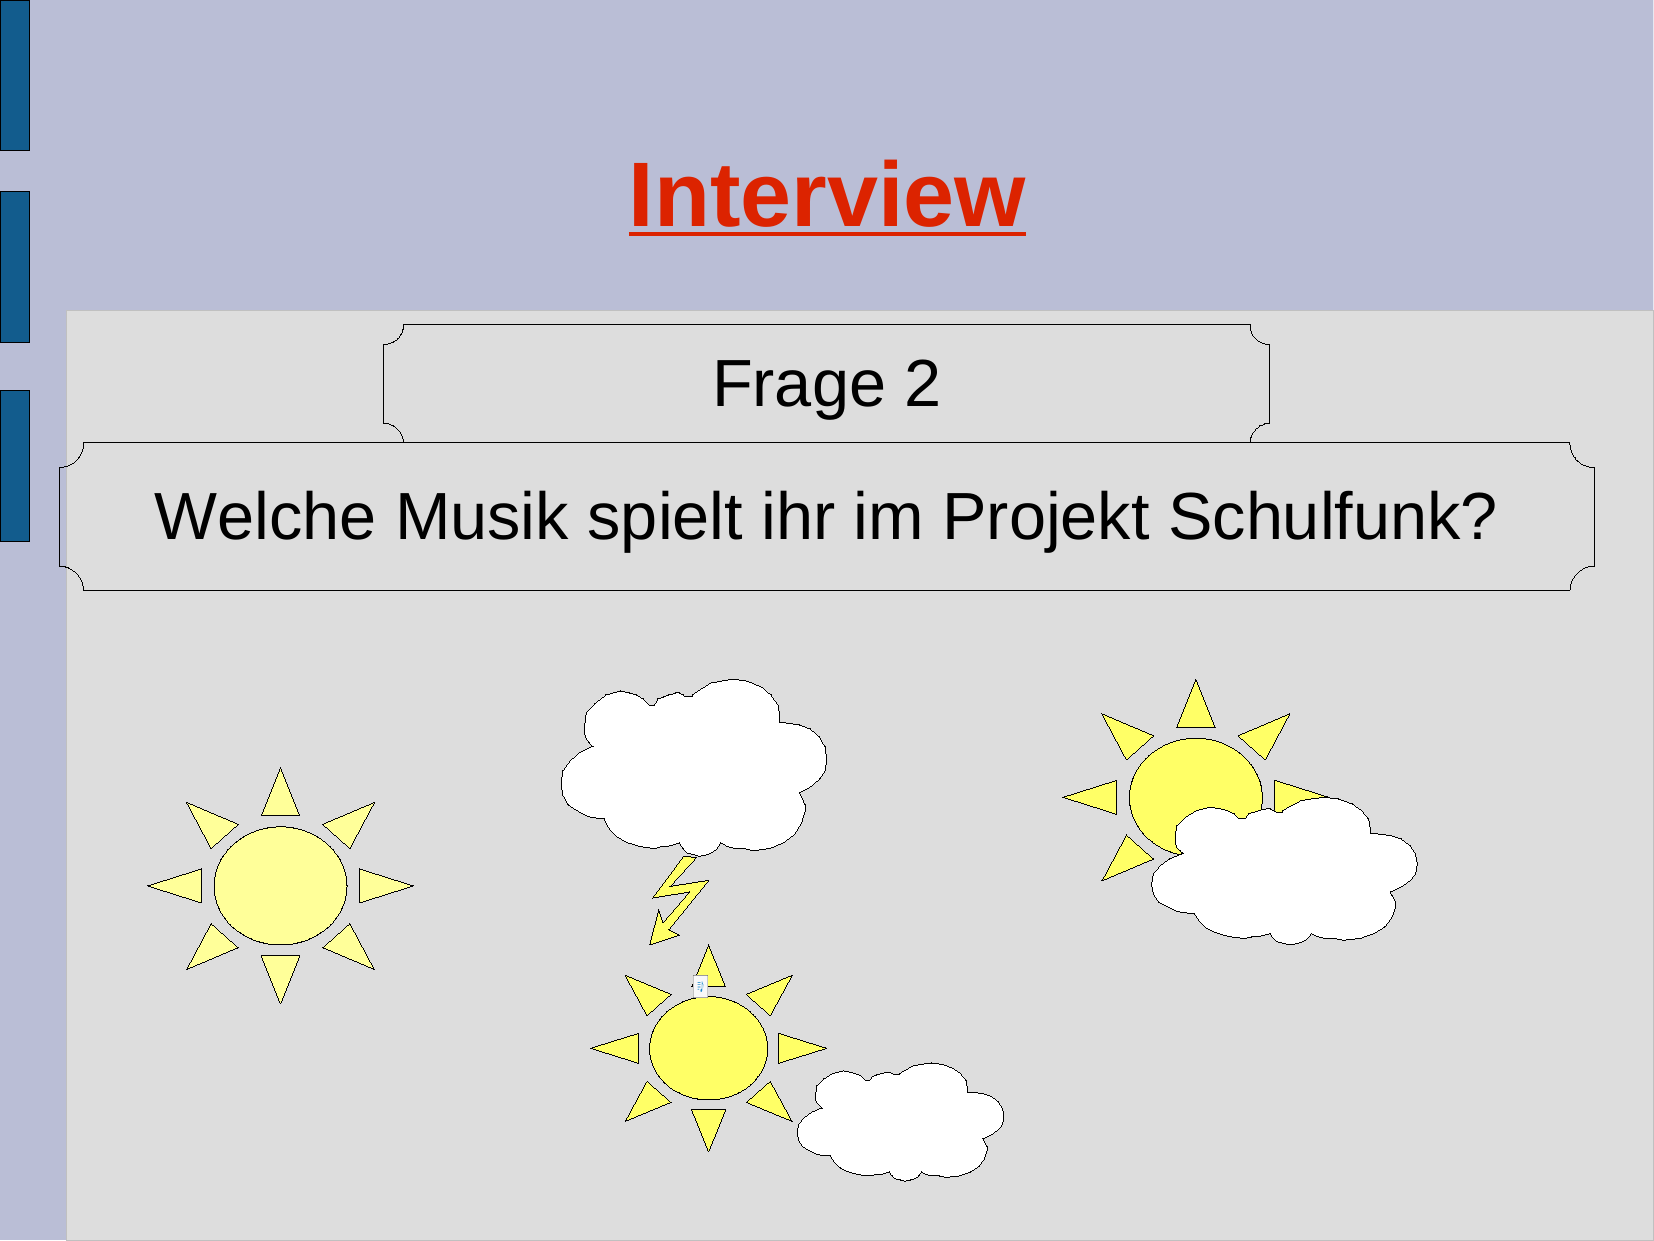

# Interview
Frage 2
Welche Musik spielt ihr im Projekt Schulfunk?